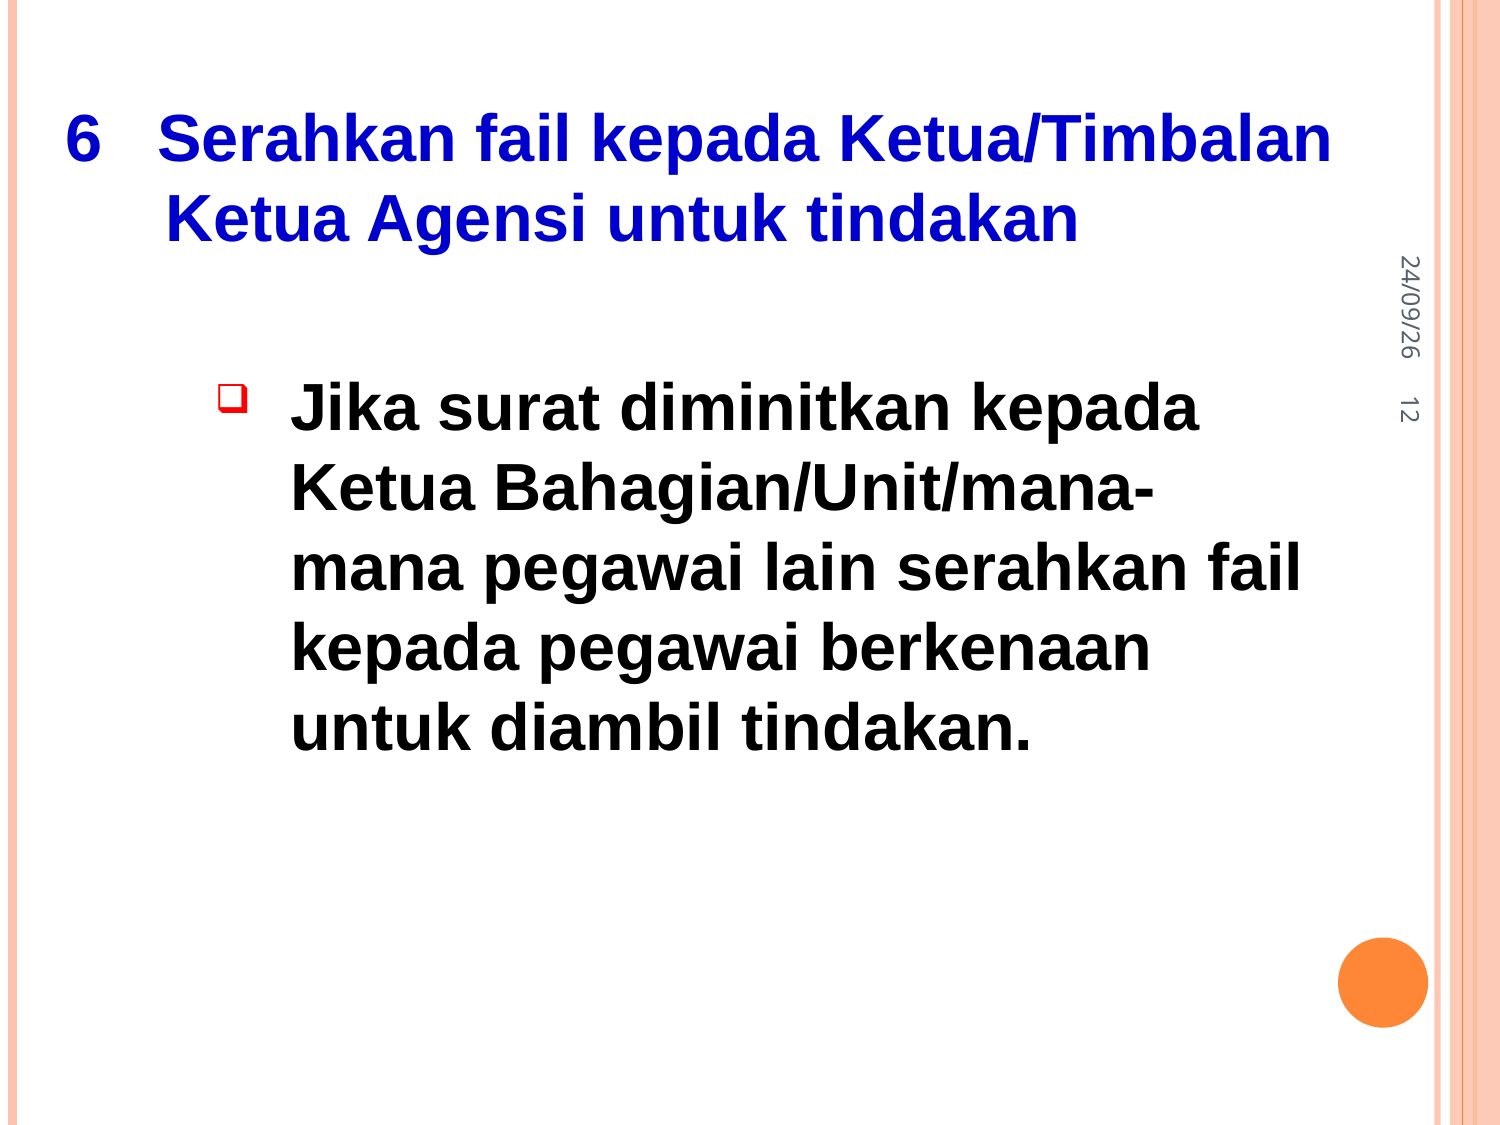

# 6 Serahkan fail kepada Ketua/Timbalan Ketua Agensi untuk tindakan
Jika surat diminitkan kepada	Ketua Bahagian/Unit/mana-	mana pegawai lain serahkan fail 	kepada pegawai berkenaan 	untuk diambil tindakan.